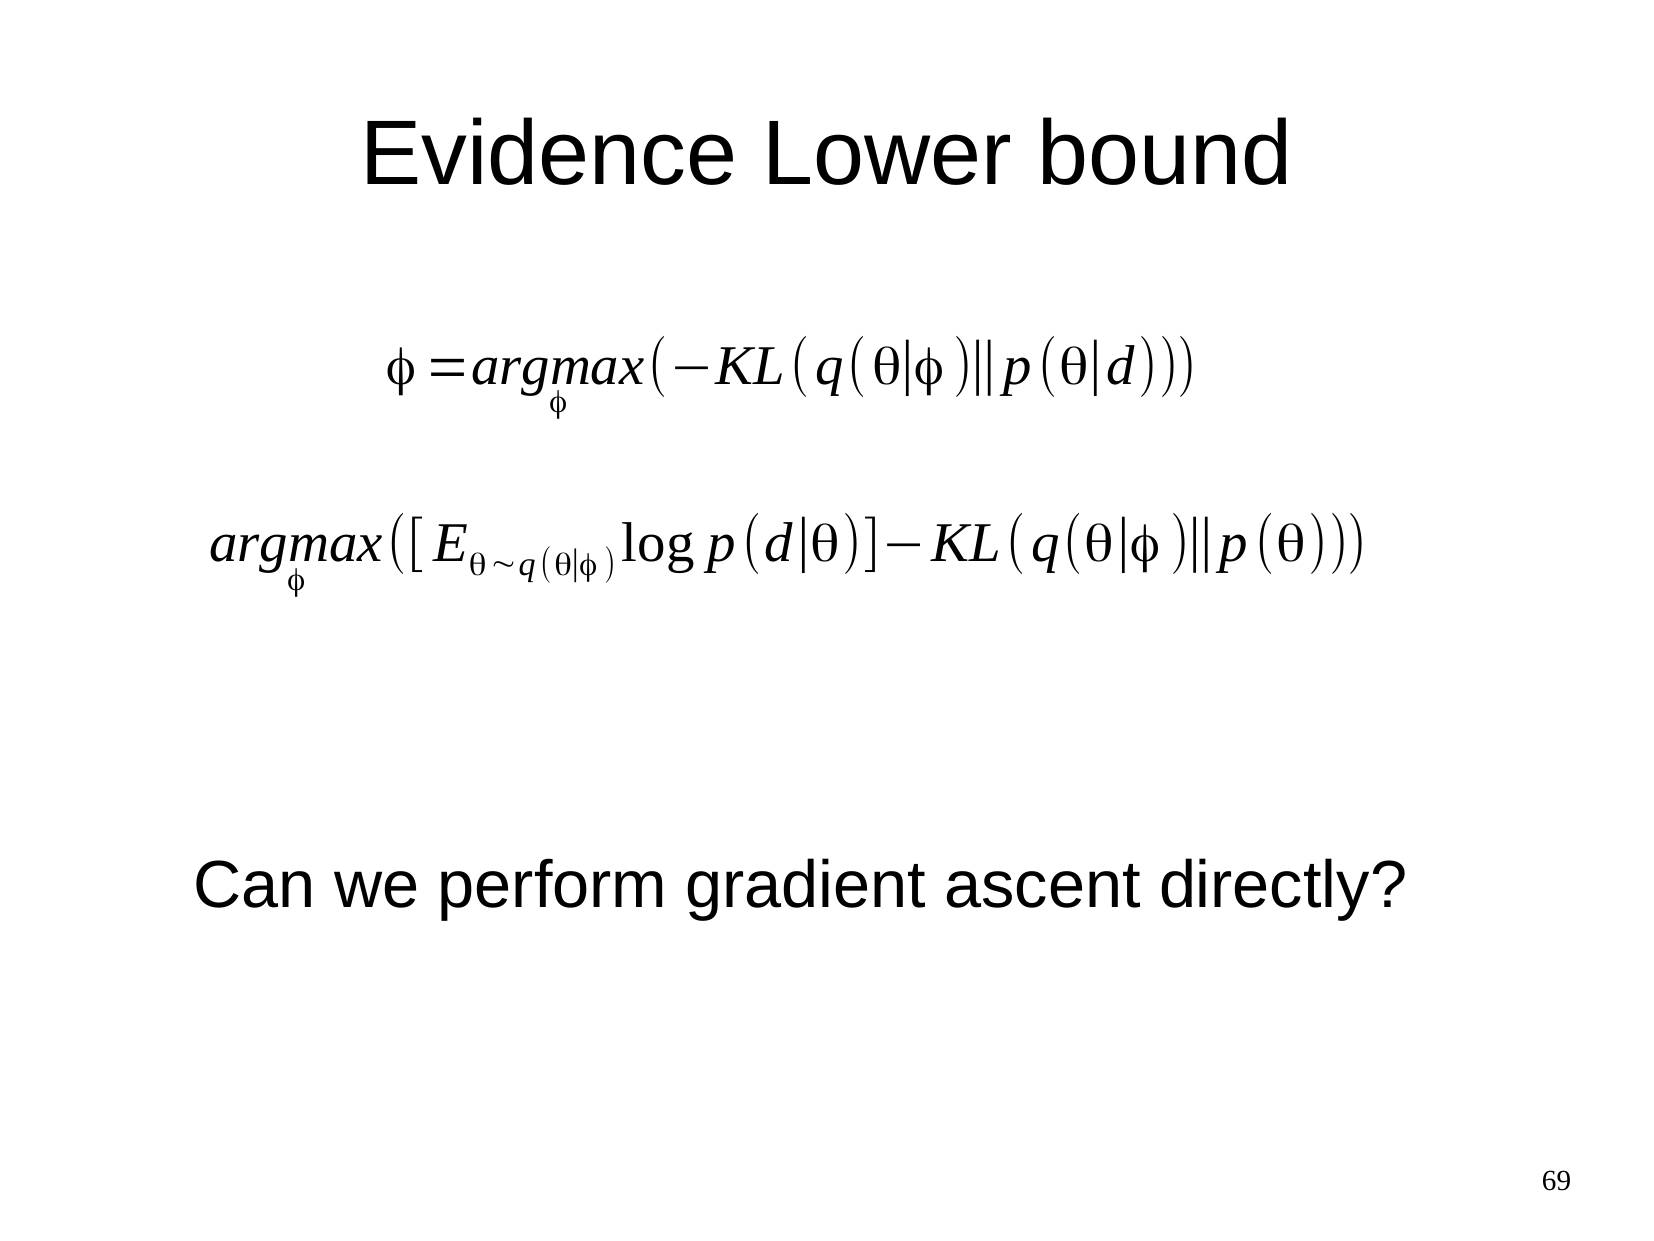

# Evidence Lower bound
Can we perform gradient ascent directly?
69